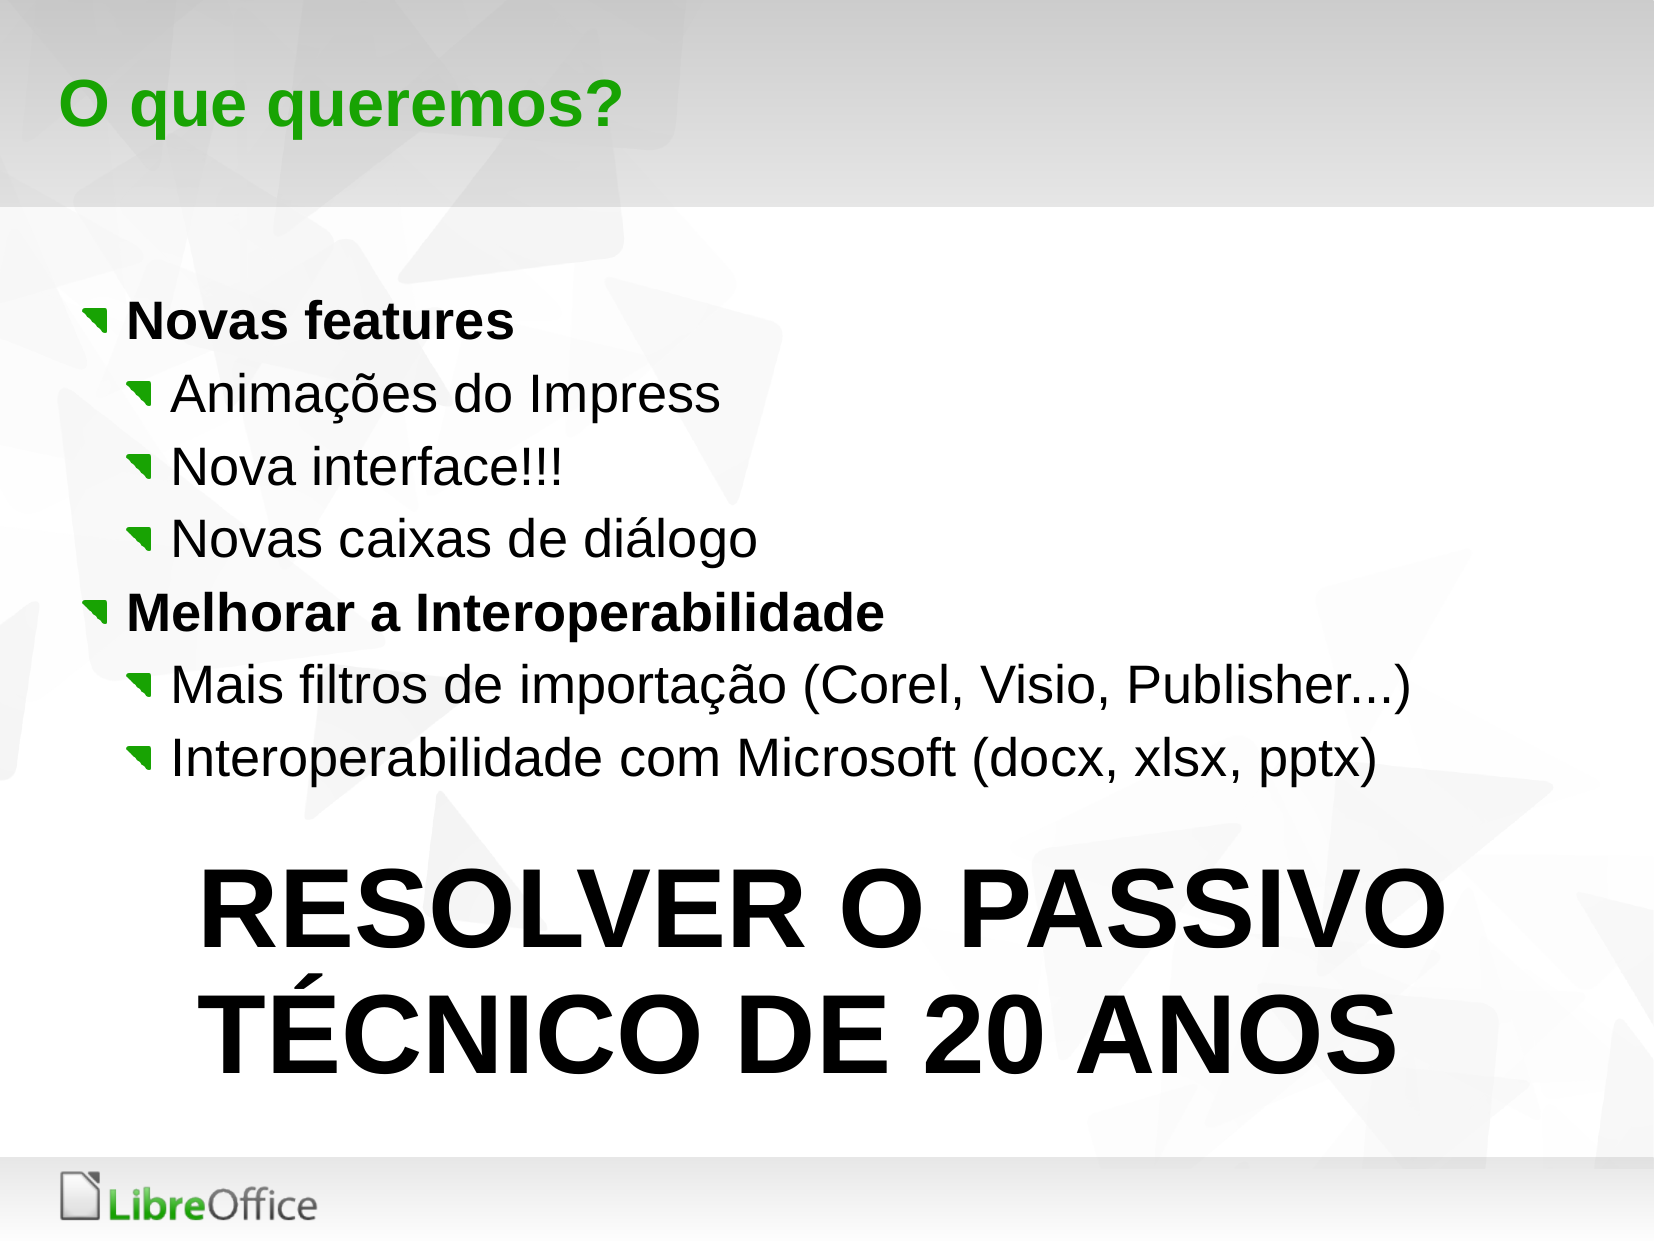

# O que queremos?
Novas features
Animações do Impress
Nova interface!!!
Novas caixas de diálogo
Melhorar a Interoperabilidade
Mais filtros de importação (Corel, Visio, Publisher...)
Interoperabilidade com Microsoft (docx, xlsx, pptx)
RESOLVER O PASSIVO
TÉCNICO DE 20 ANOS